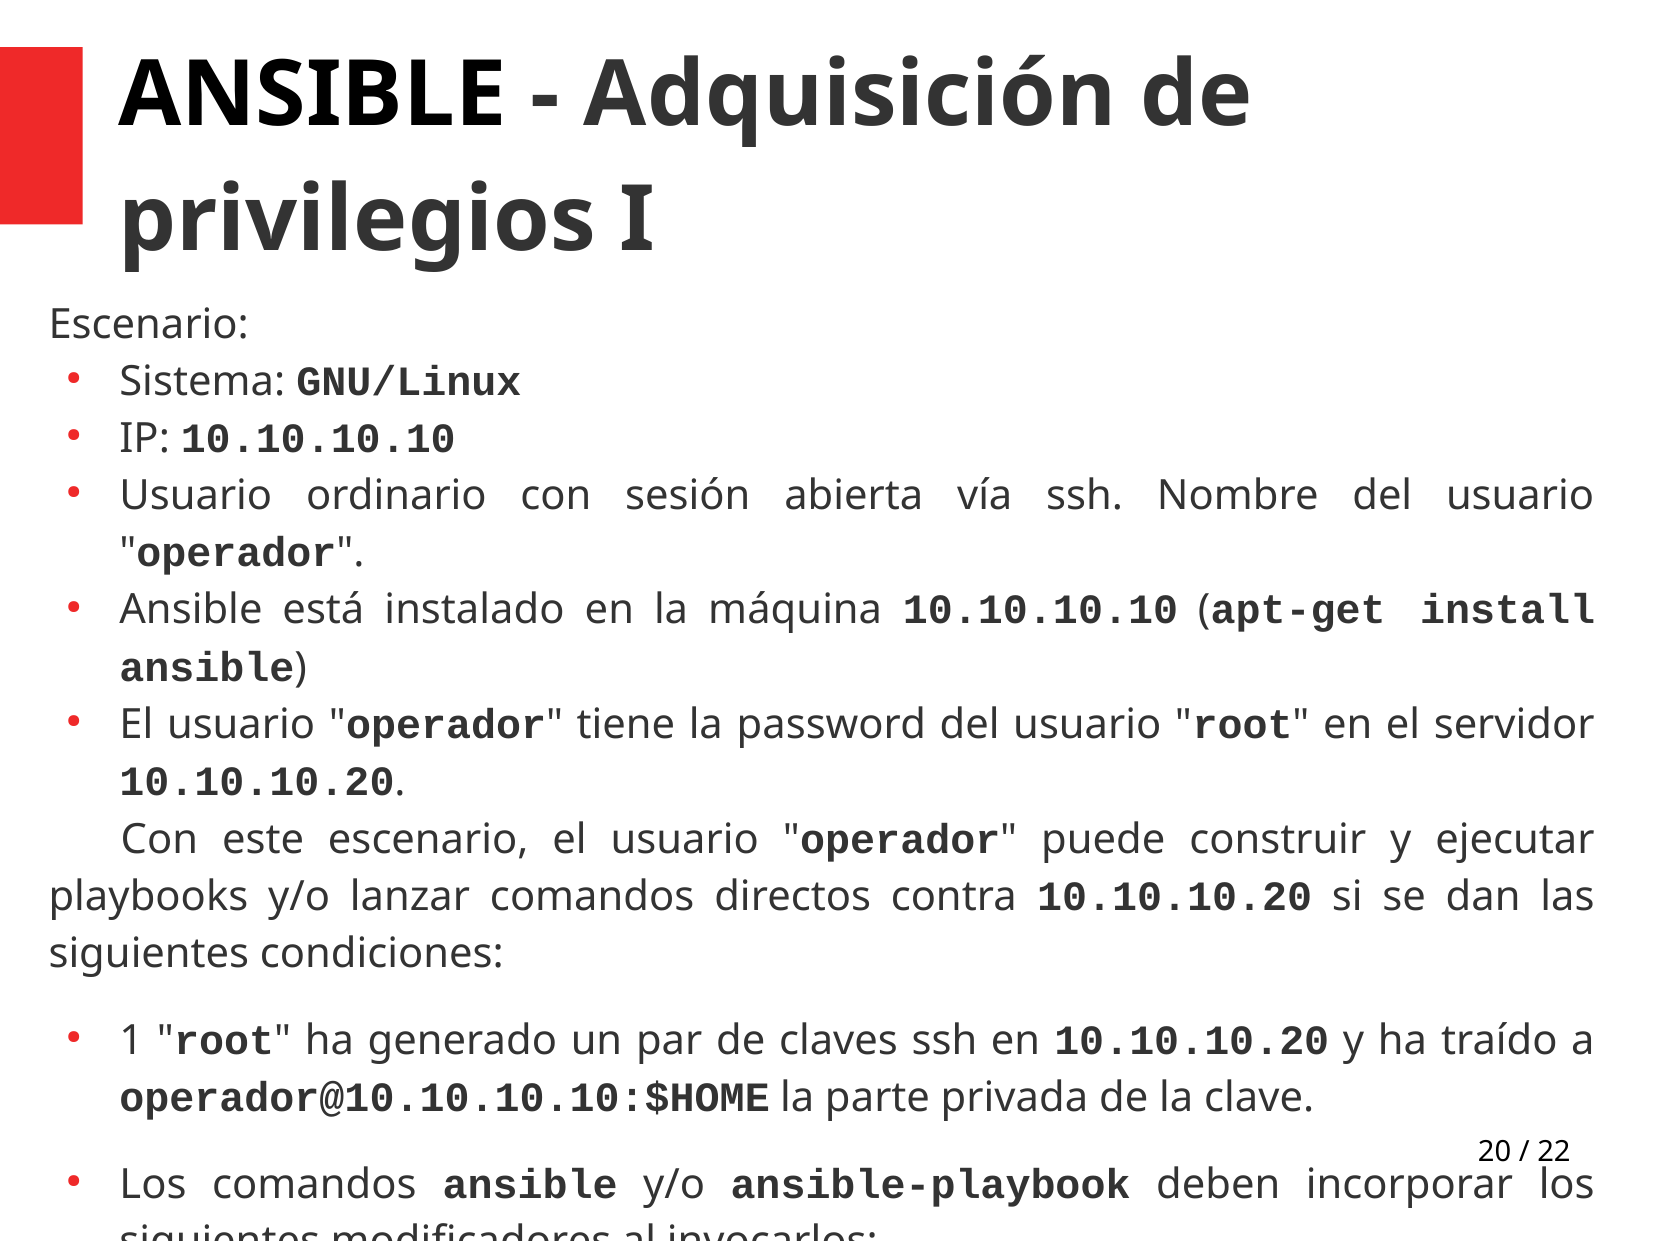

# ANSIBLE - Adquisición de privilegios I
Escenario:
Sistema: GNU/Linux
IP: 10.10.10.10
Usuario ordinario con sesión abierta vía ssh. Nombre del usuario "operador".
Ansible está instalado en la máquina 10.10.10.10 (apt-get install ansible)
El usuario "operador" tiene la password del usuario "root" en el servidor 10.10.10.20.
 Con este escenario, el usuario "operador" puede construir y ejecutar playbooks y/o lanzar comandos directos contra 10.10.10.20 si se dan las siguientes condiciones:
1 "root" ha generado un par de claves ssh en 10.10.10.20 y ha traído a operador@10.10.10.10:$HOME la parte privada de la clave.
Los comandos ansible y/o ansible-playbook deben incorporar los siguientes modificadores al invocarlos:
20